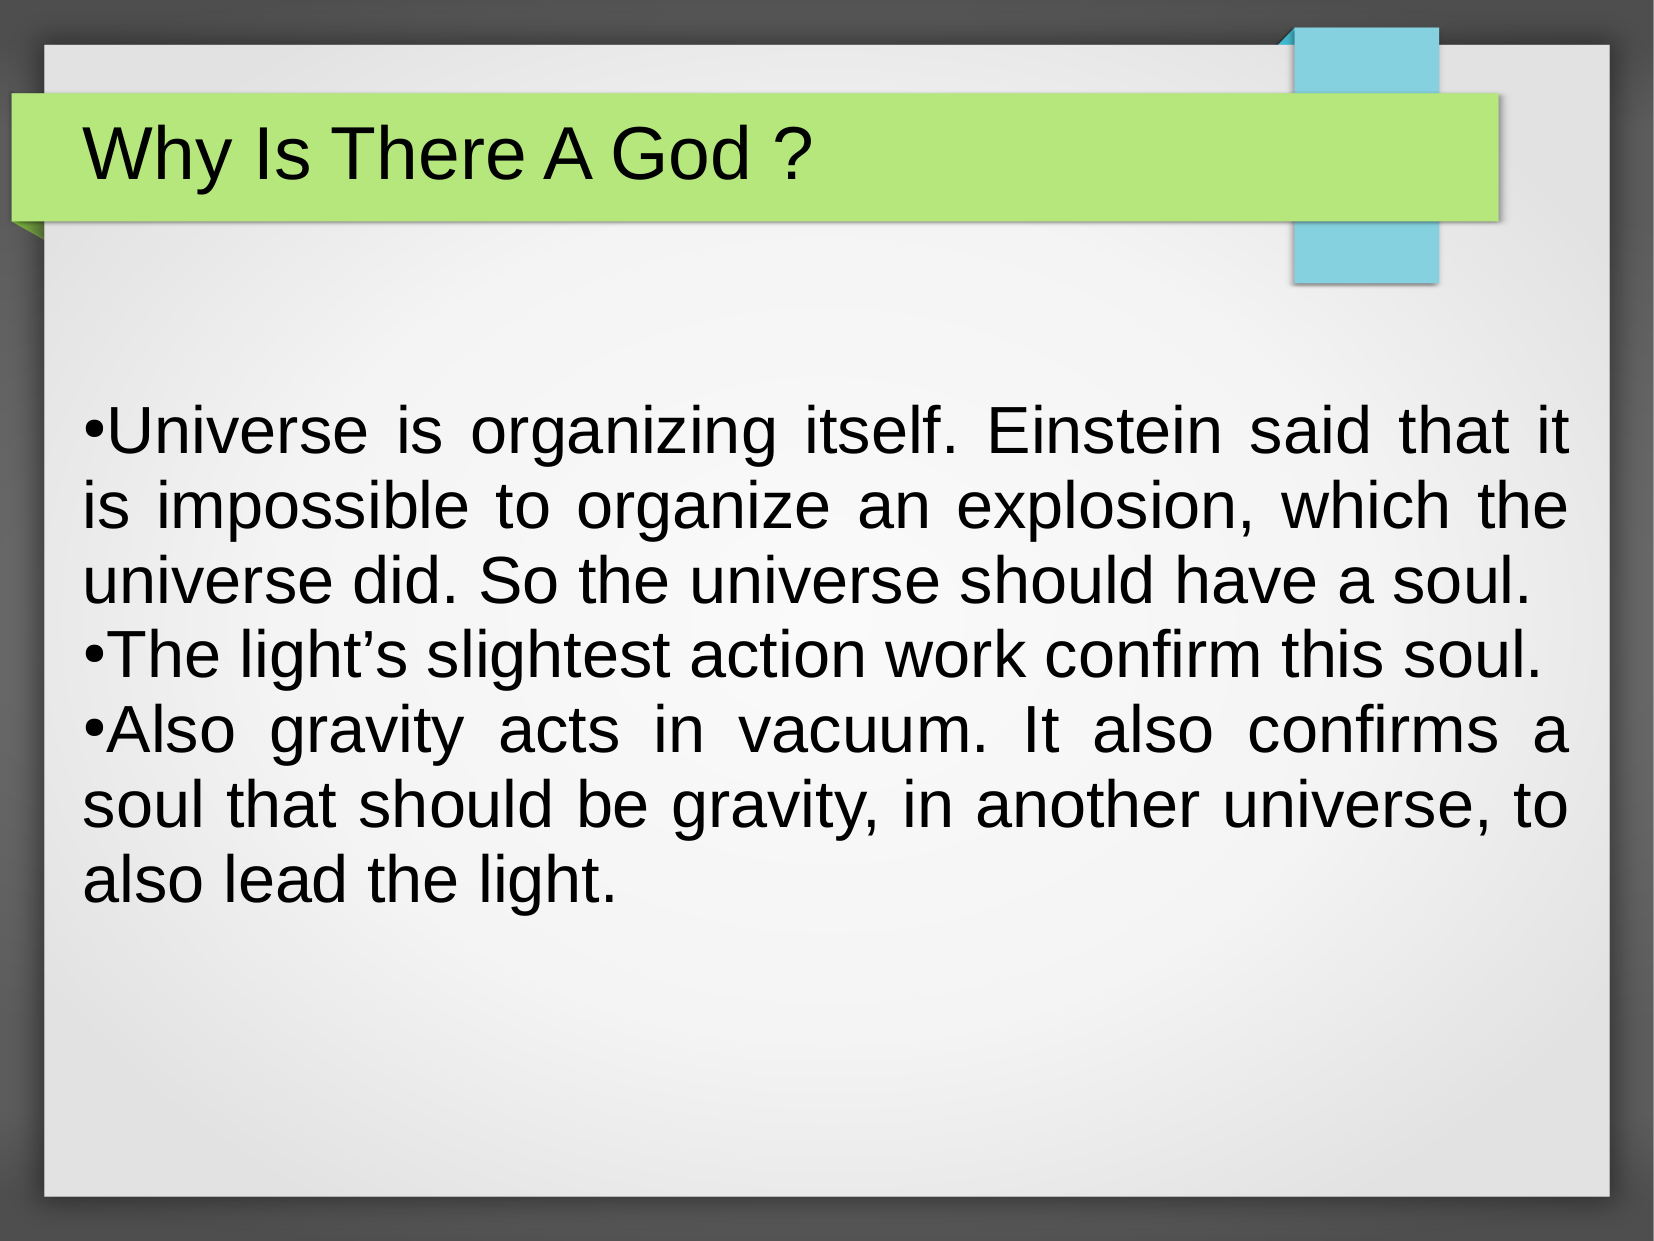

# Why Is There A God ?
Universe is organizing itself. Einstein said that it is impossible to organize an explosion, which the universe did. So the universe should have a soul.
The light’s slightest action work confirm this soul.
Also gravity acts in vacuum. It also confirms a soul that should be gravity, in another universe, to also lead the light.